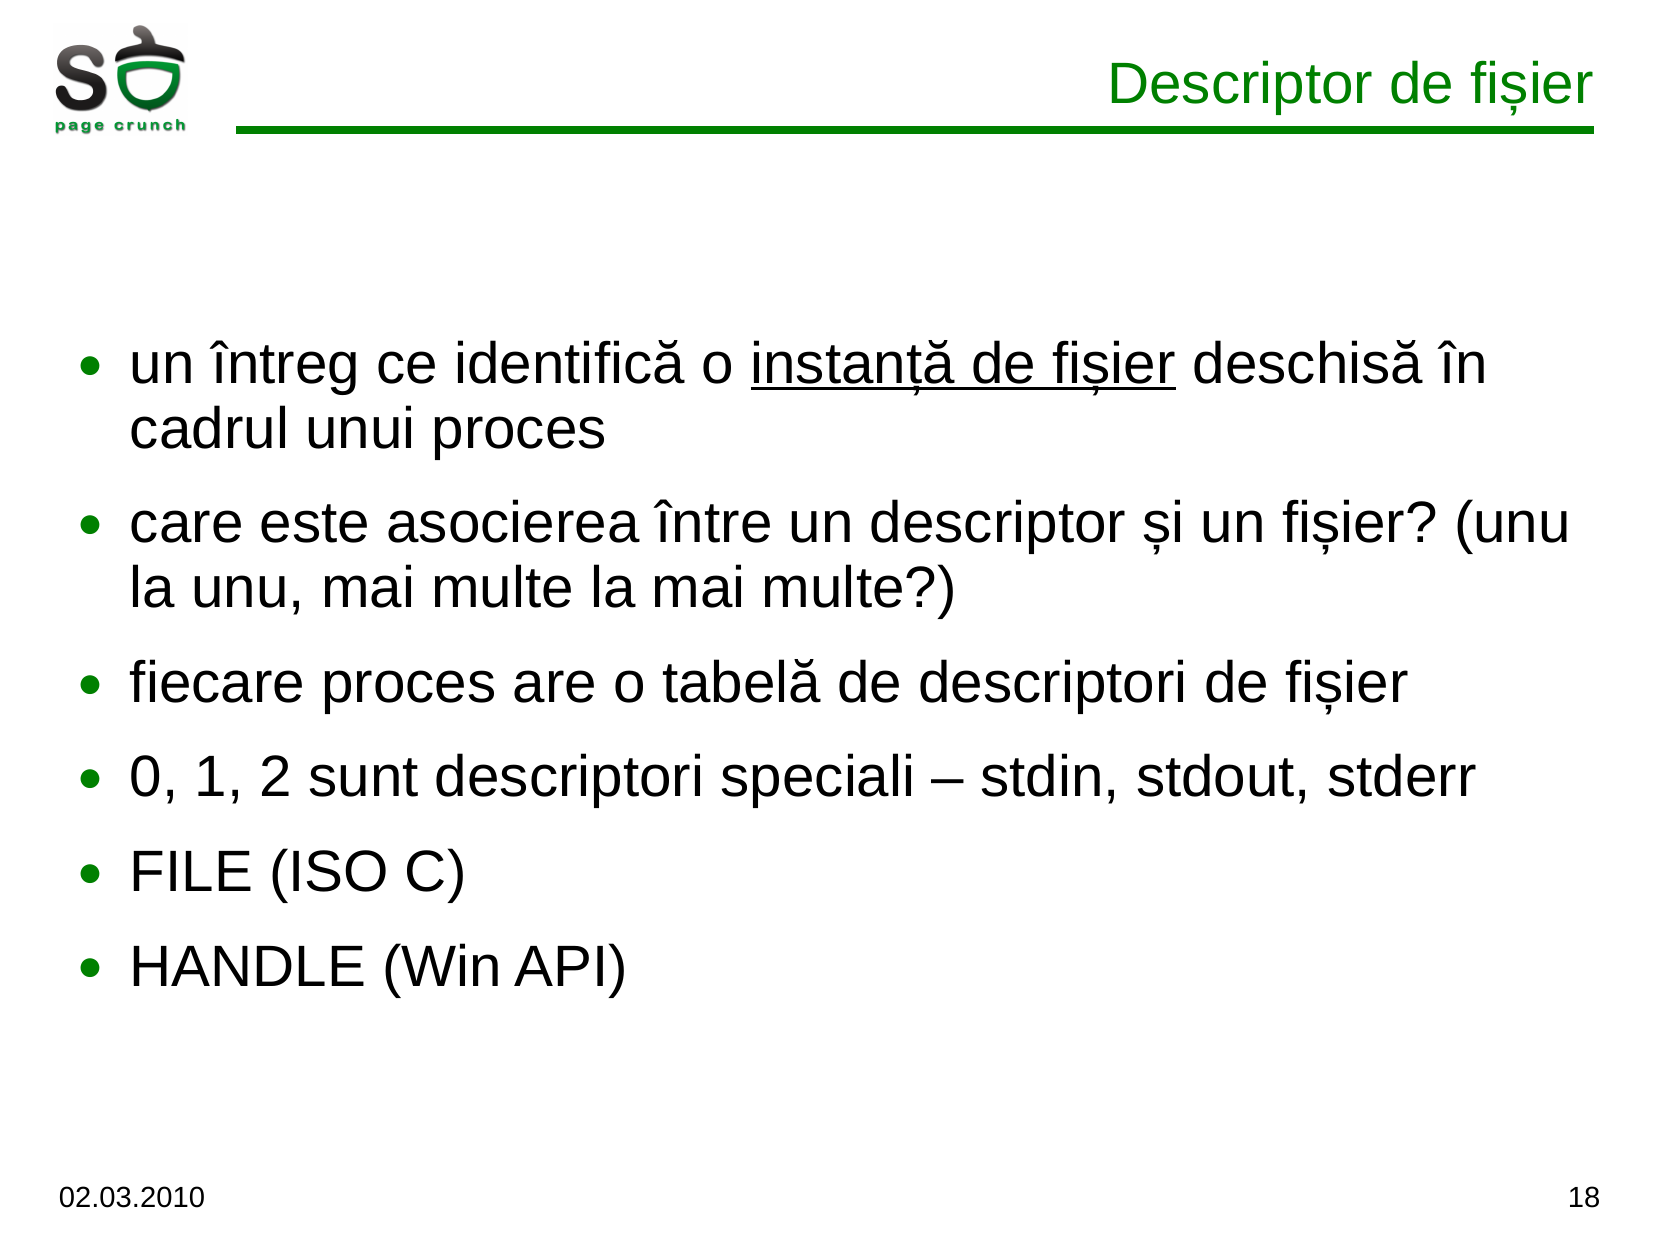

# Descriptor de fișier
un întreg ce identifică o instanță de fișier deschisă în cadrul unui proces
care este asocierea între un descriptor și un fișier? (unu la unu, mai multe la mai multe?)
fiecare proces are o tabelă de descriptori de fișier
0, 1, 2 sunt descriptori speciali – stdin, stdout, stderr
FILE (ISO C)
HANDLE (Win API)
02.03.2010
18